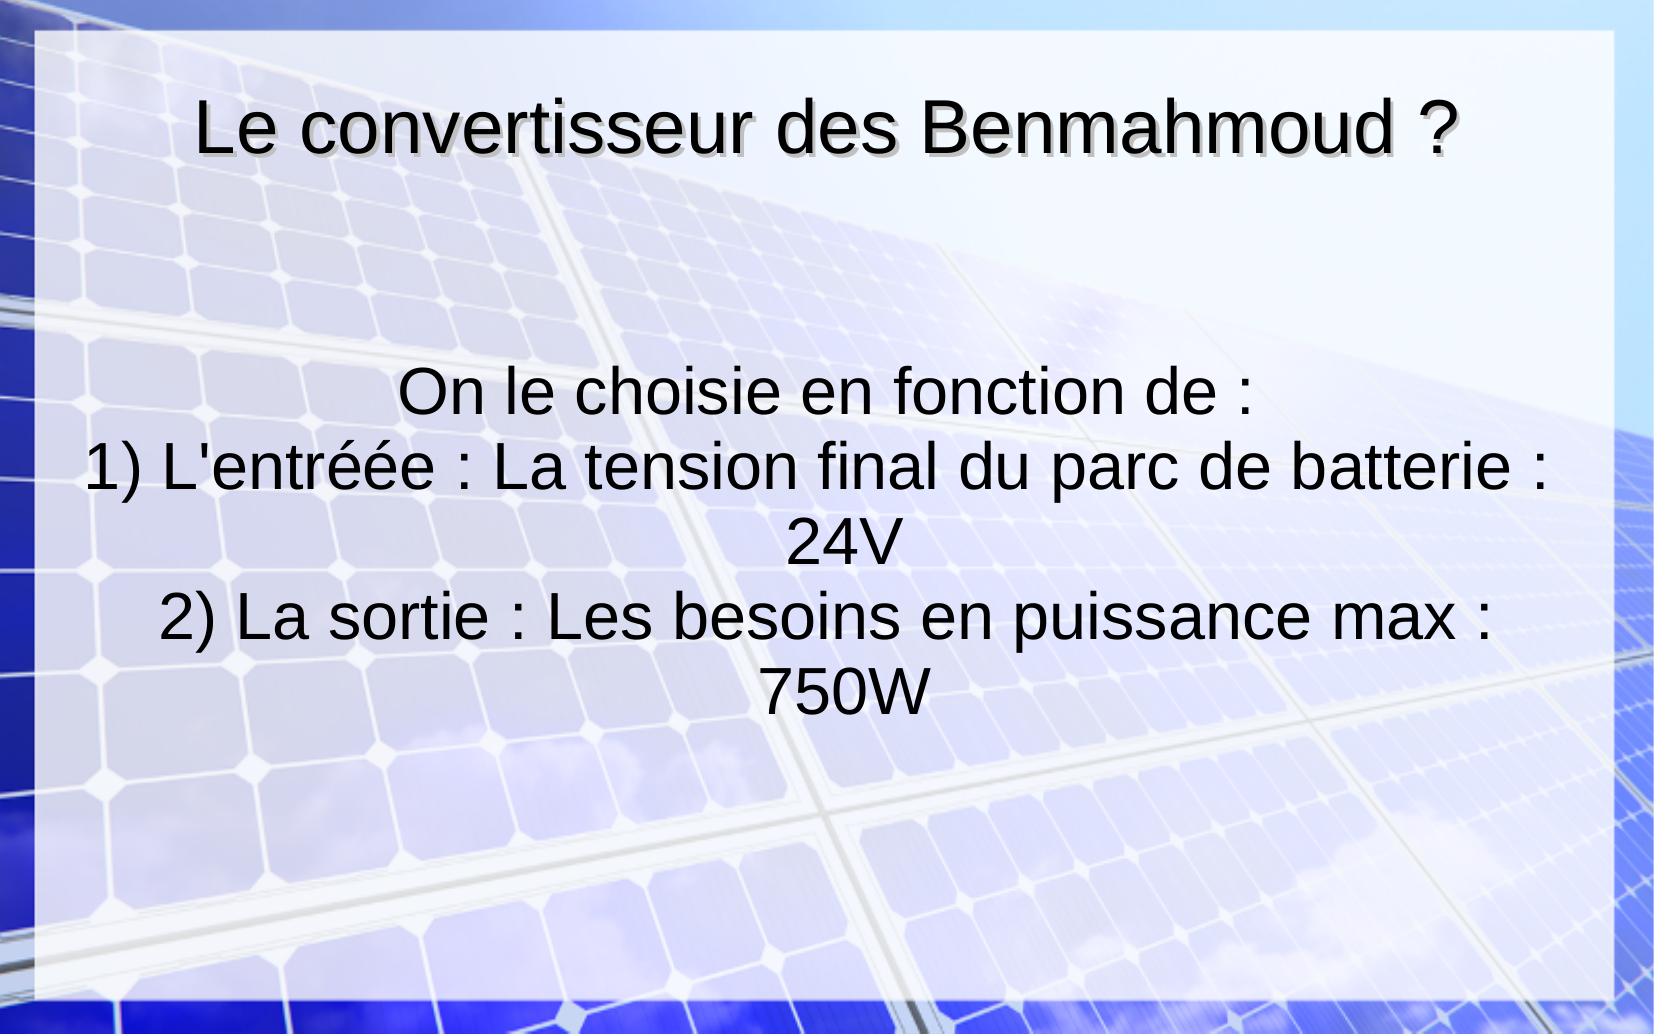

# Le convertisseur des Benmahmoud ?
On le choisie en fonction de :
 L'entréée : La tension final du parc de batterie : 24V
 La sortie : Les besoins en puissance max : 750W